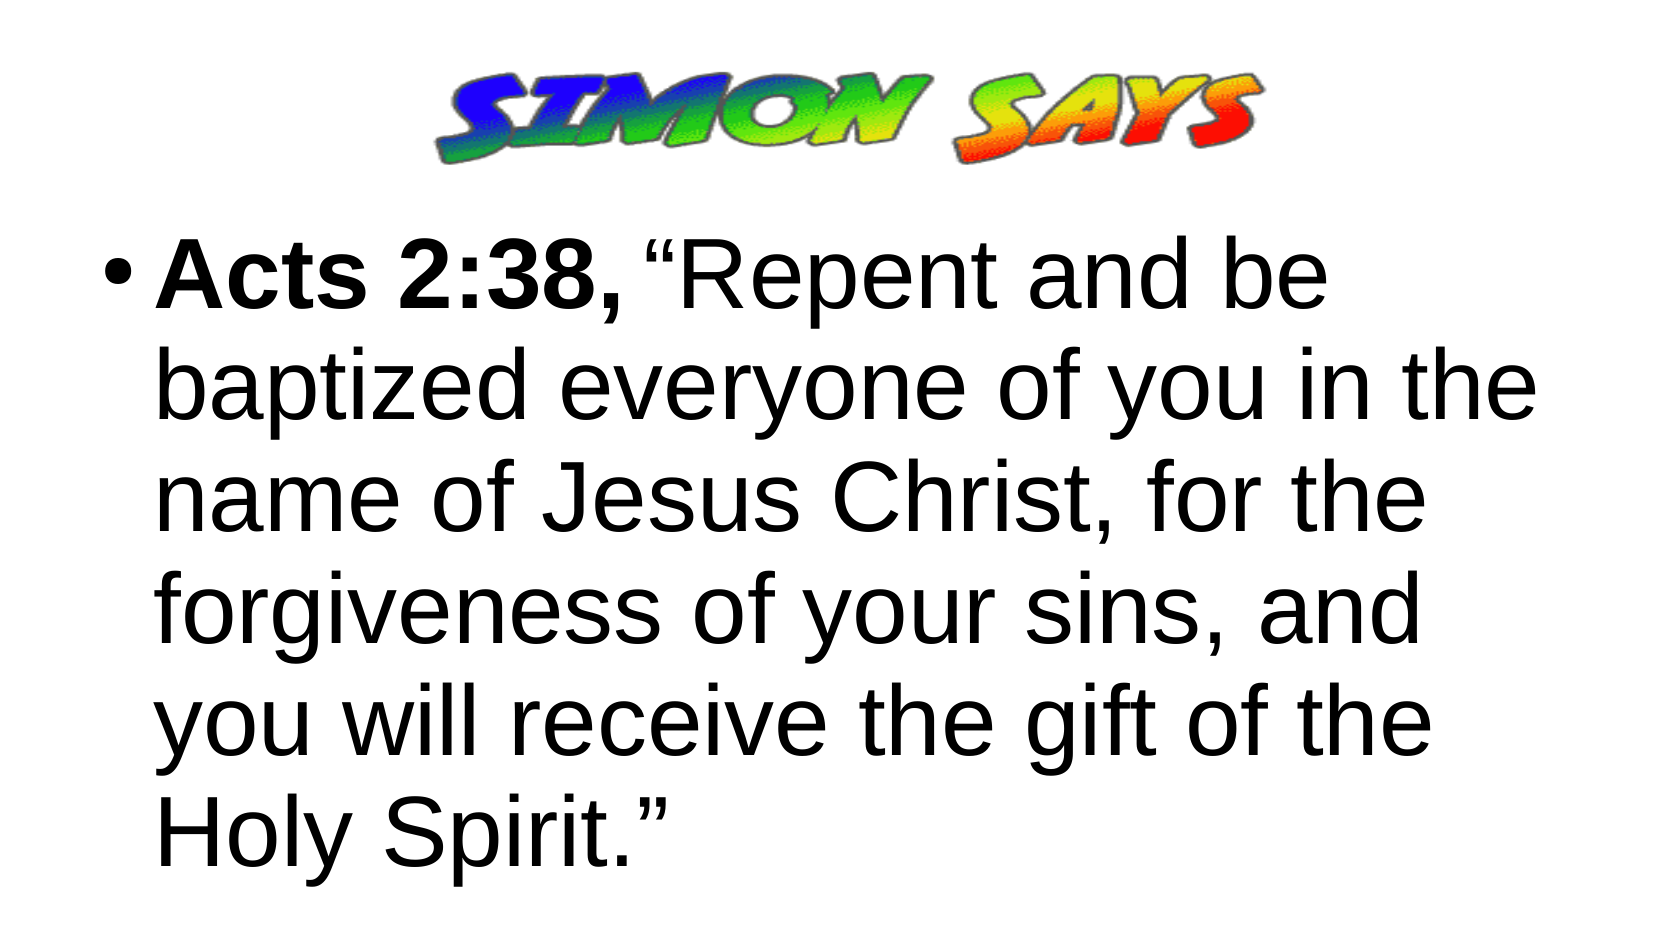

#
Acts 2:38, “Repent and be baptized everyone of you in the name of Jesus Christ, for the forgiveness of your sins, and you will receive the gift of the Holy Spirit.”